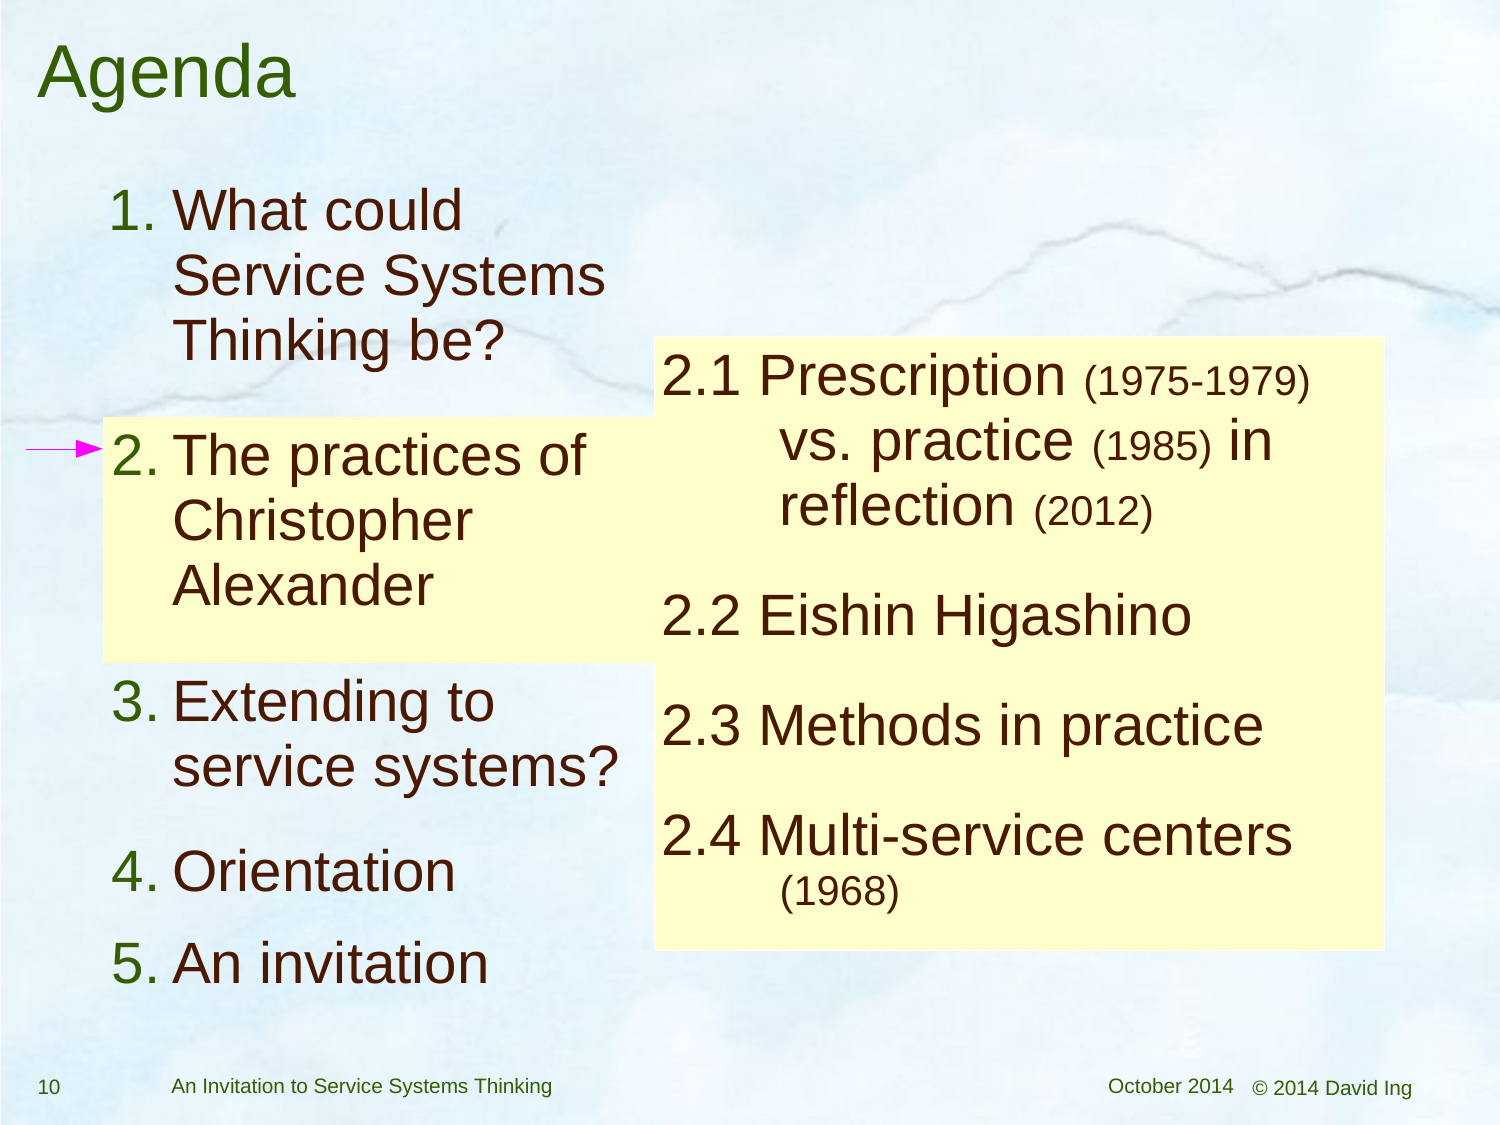

# Agenda
| 1. | What could Service Systems Thinking be? |
| --- | --- |
| 2. | The practices of Christopher Alexander |
| 3. | Extending to service systems? |
| 4. | Orientation |
| 5. | An invitation |
| 2.1 Prescription (1975-1979) vs. practice (1985) in reflection (2012) 2.2 Eishin Higashino 2.3 Methods in practice 2.4 Multi-service centers (1968) |
| --- |
An Invitation to Service Systems Thinking
October 2014
10